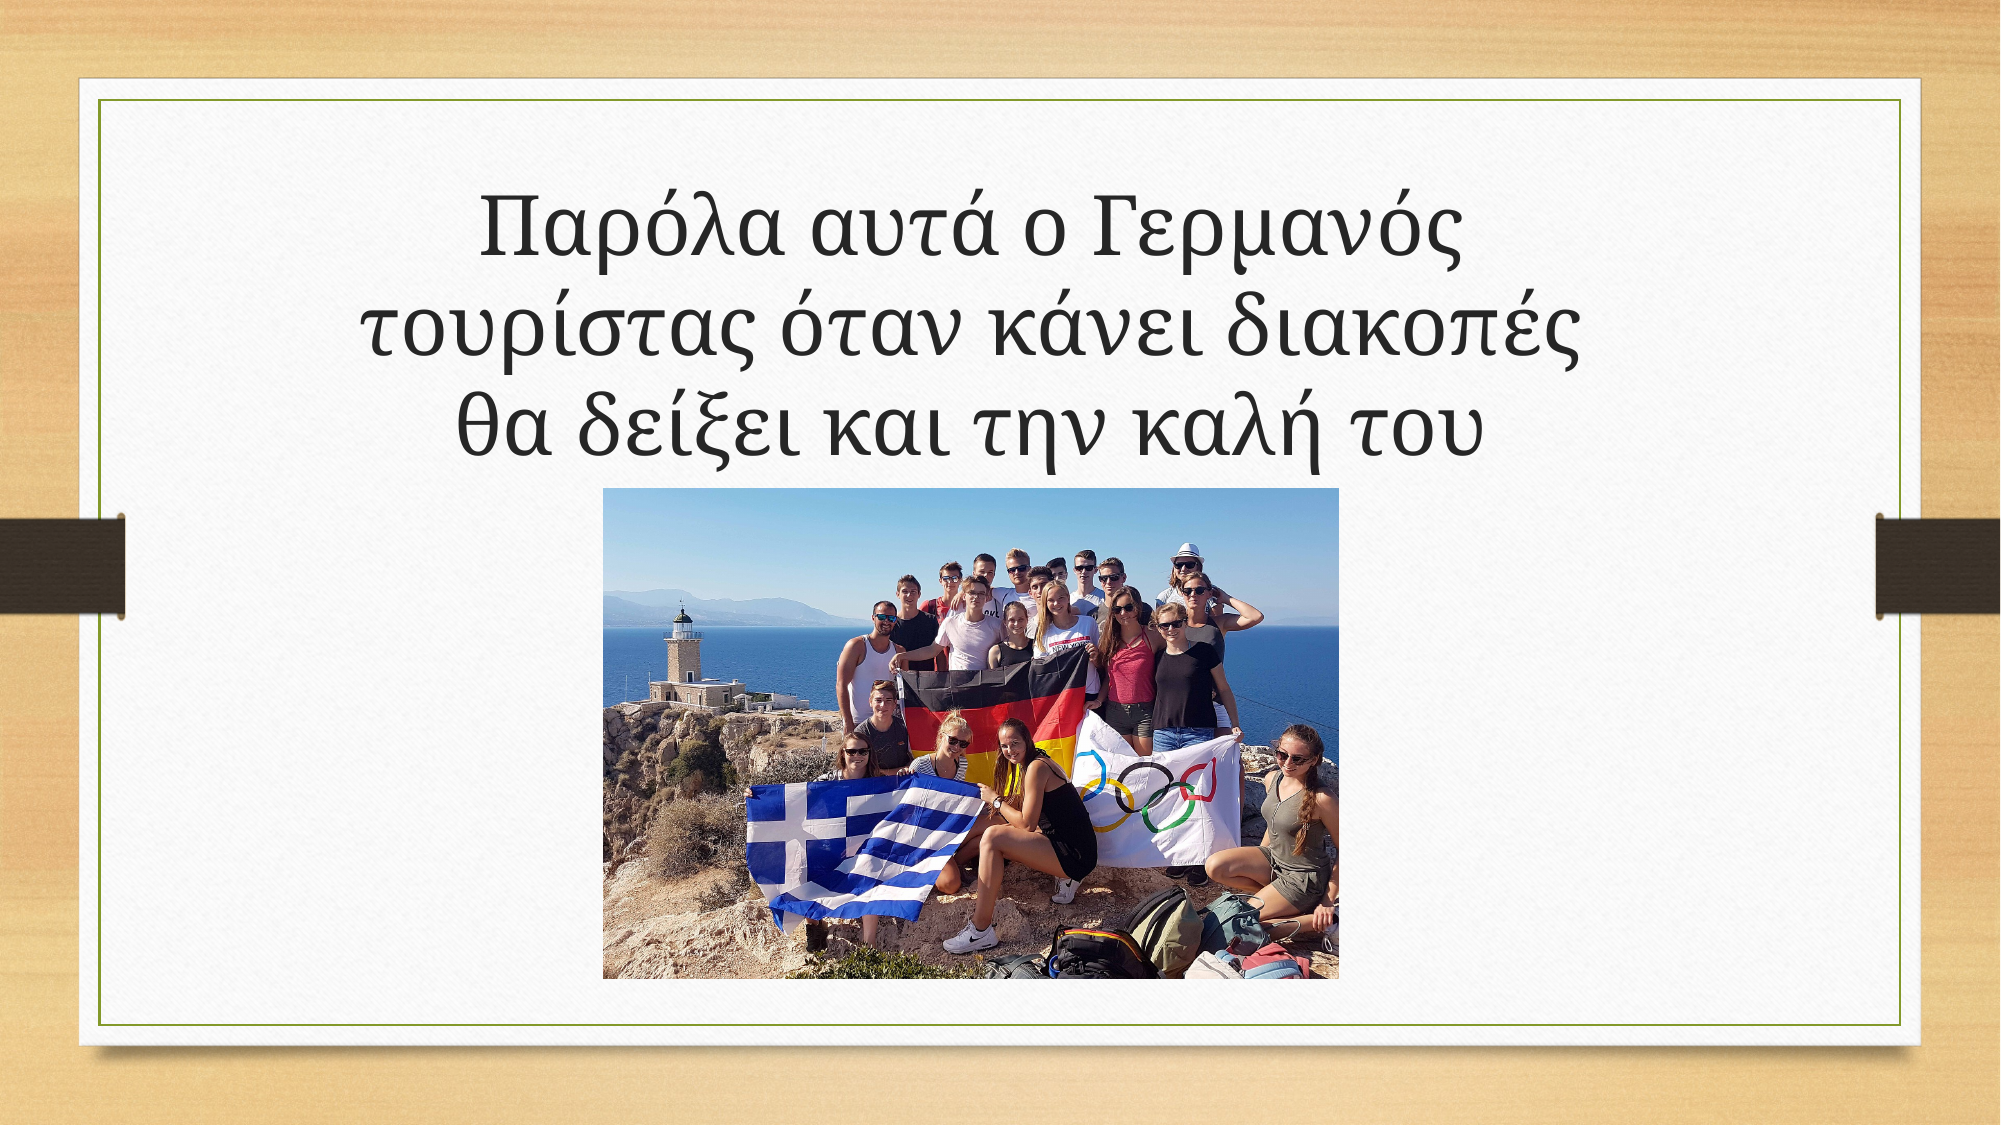

Παρόλα αυτά ο Γερμανός τουρίστας όταν κάνει διακοπές θα δείξει και την καλή του πλευρά: